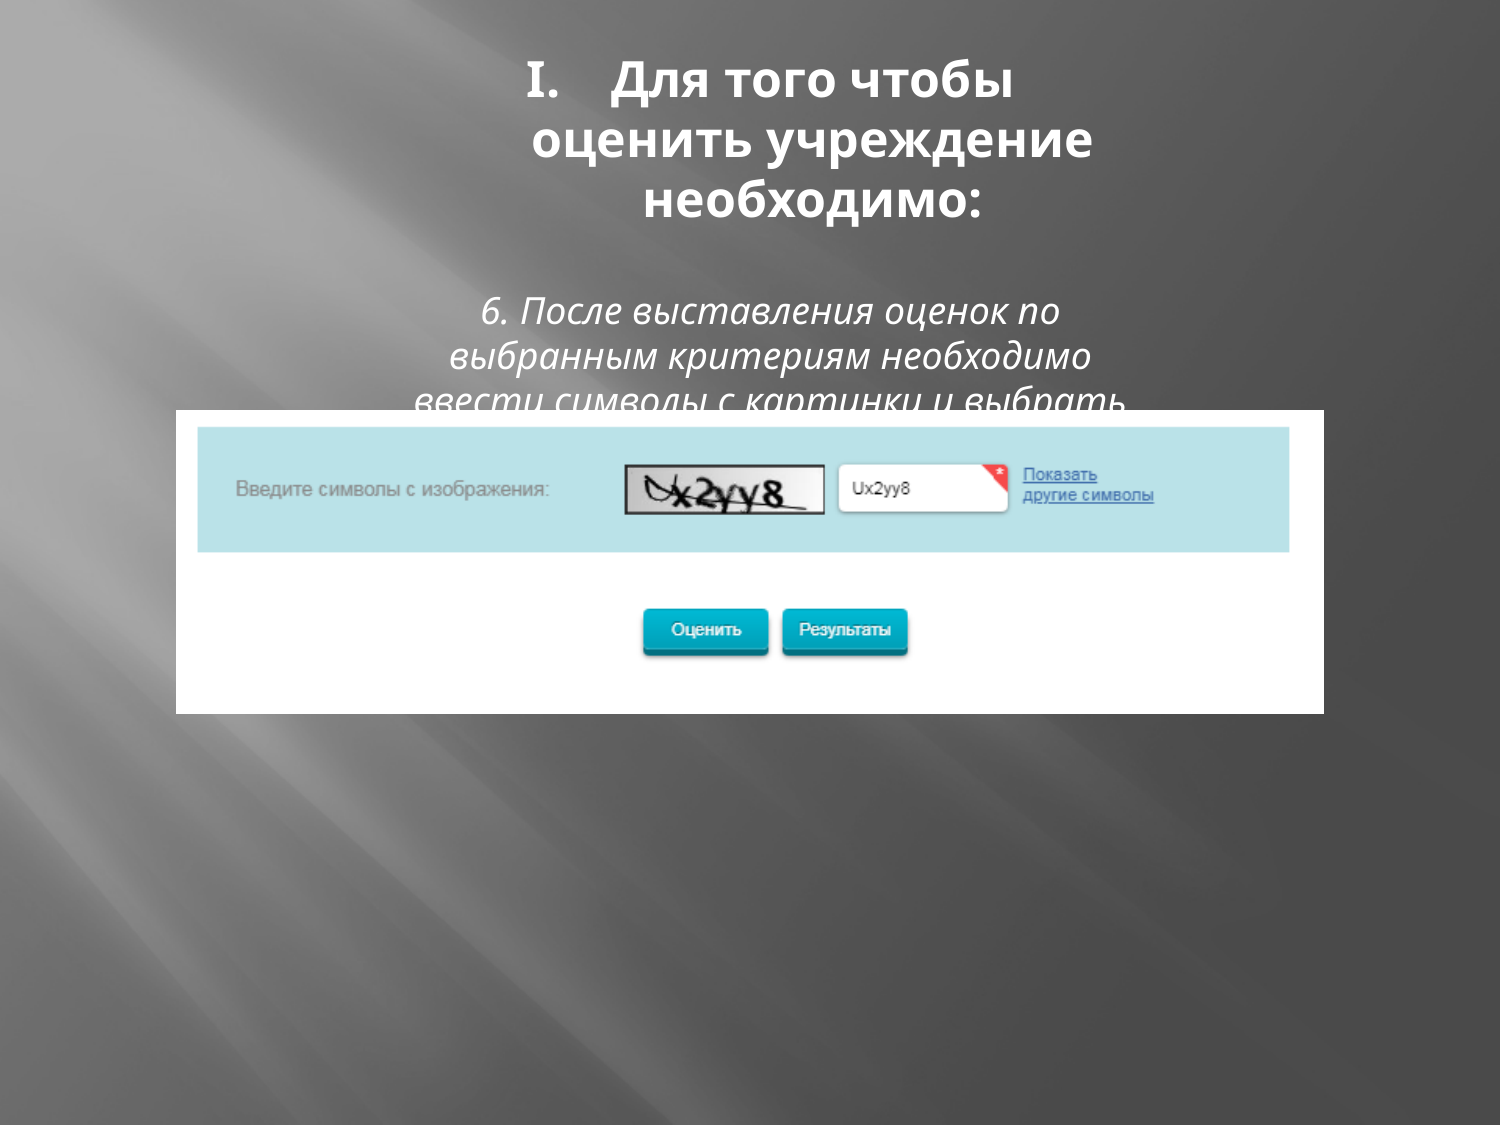

Для того чтобы оценить учреждение необходимо:
6. После выставления оценок по выбранным критериям необходимо ввести символы с картинки и выбрать кнопку «Оценить»